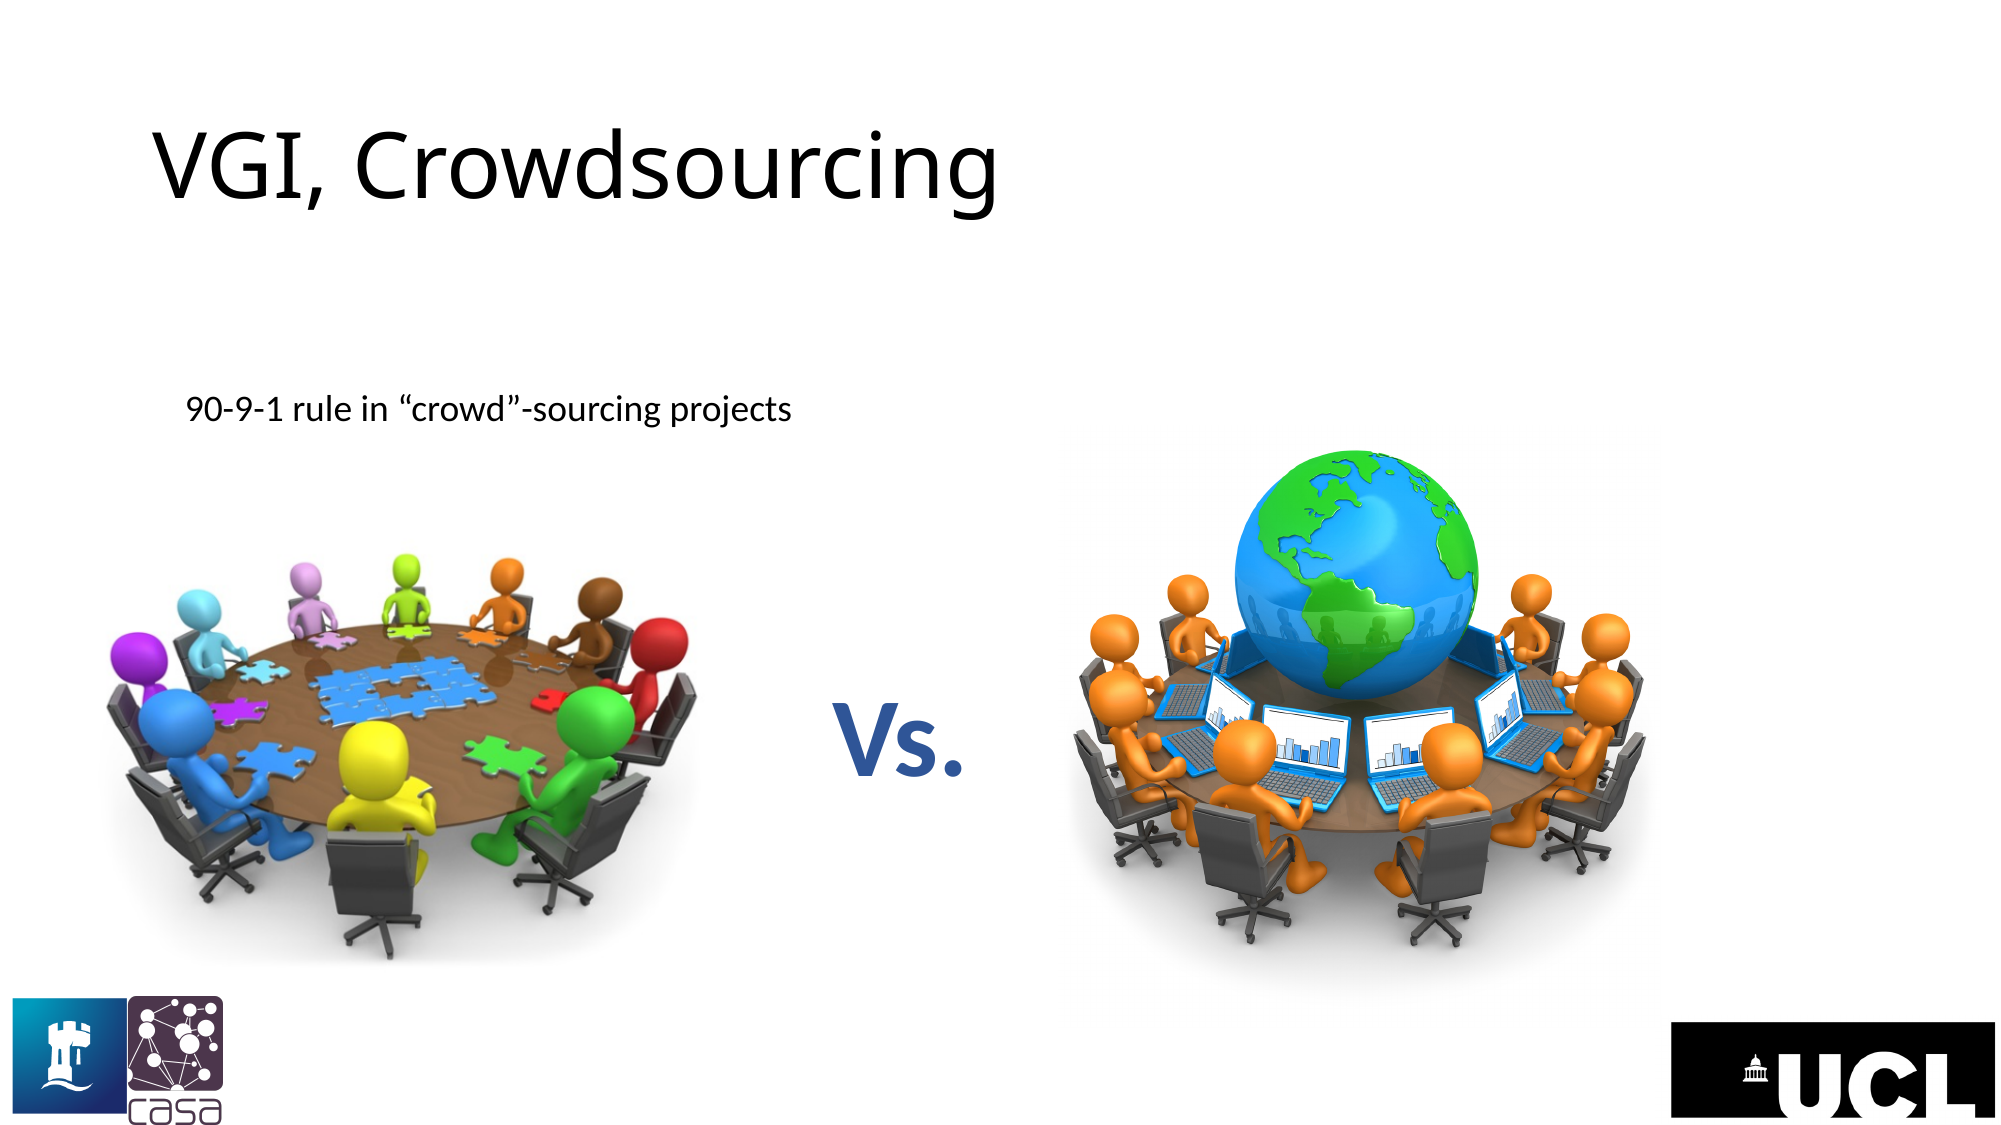

# VGI, Crowdsourcing
90-9-1 rule in “crowd”-sourcing projects
Vs.